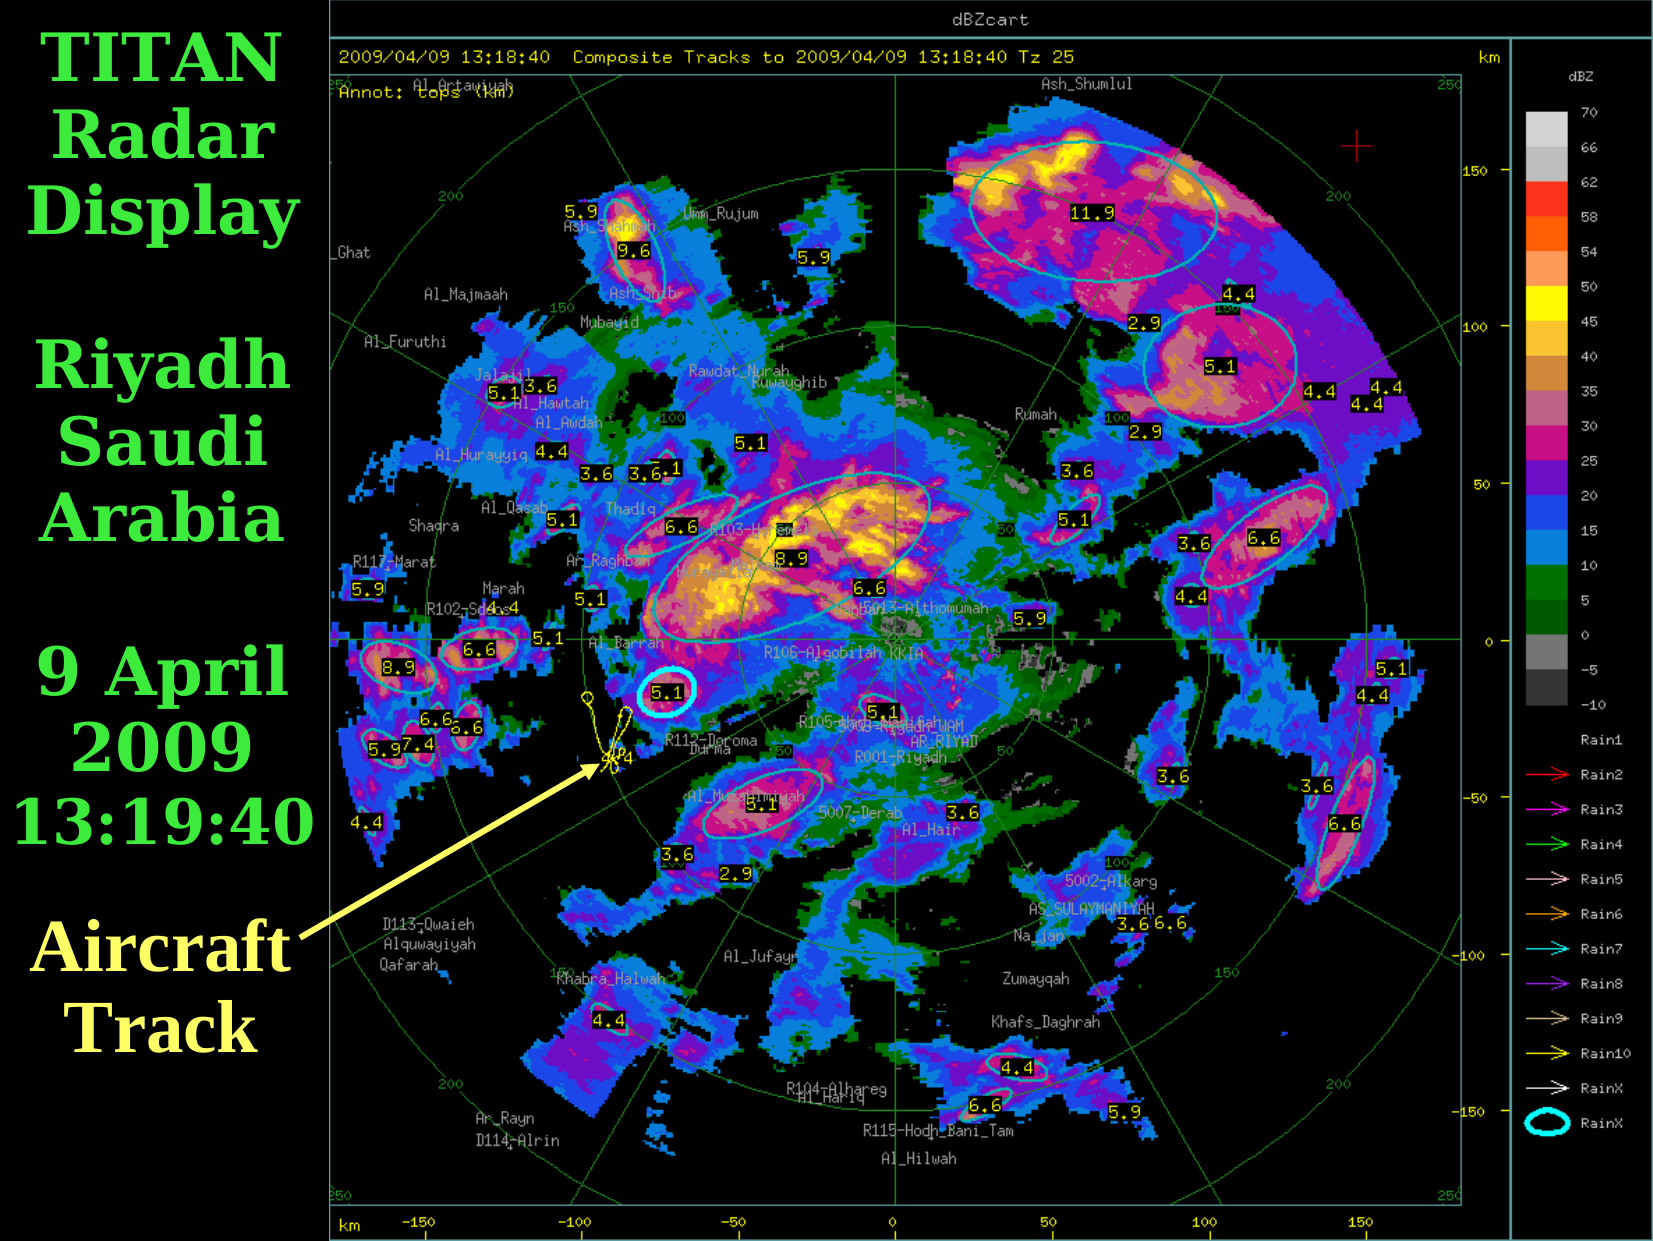

TITAN
Radar
Display
Riyadh
Saudi
Arabia
9 April
2009
13:19:40
Aircraft
Track